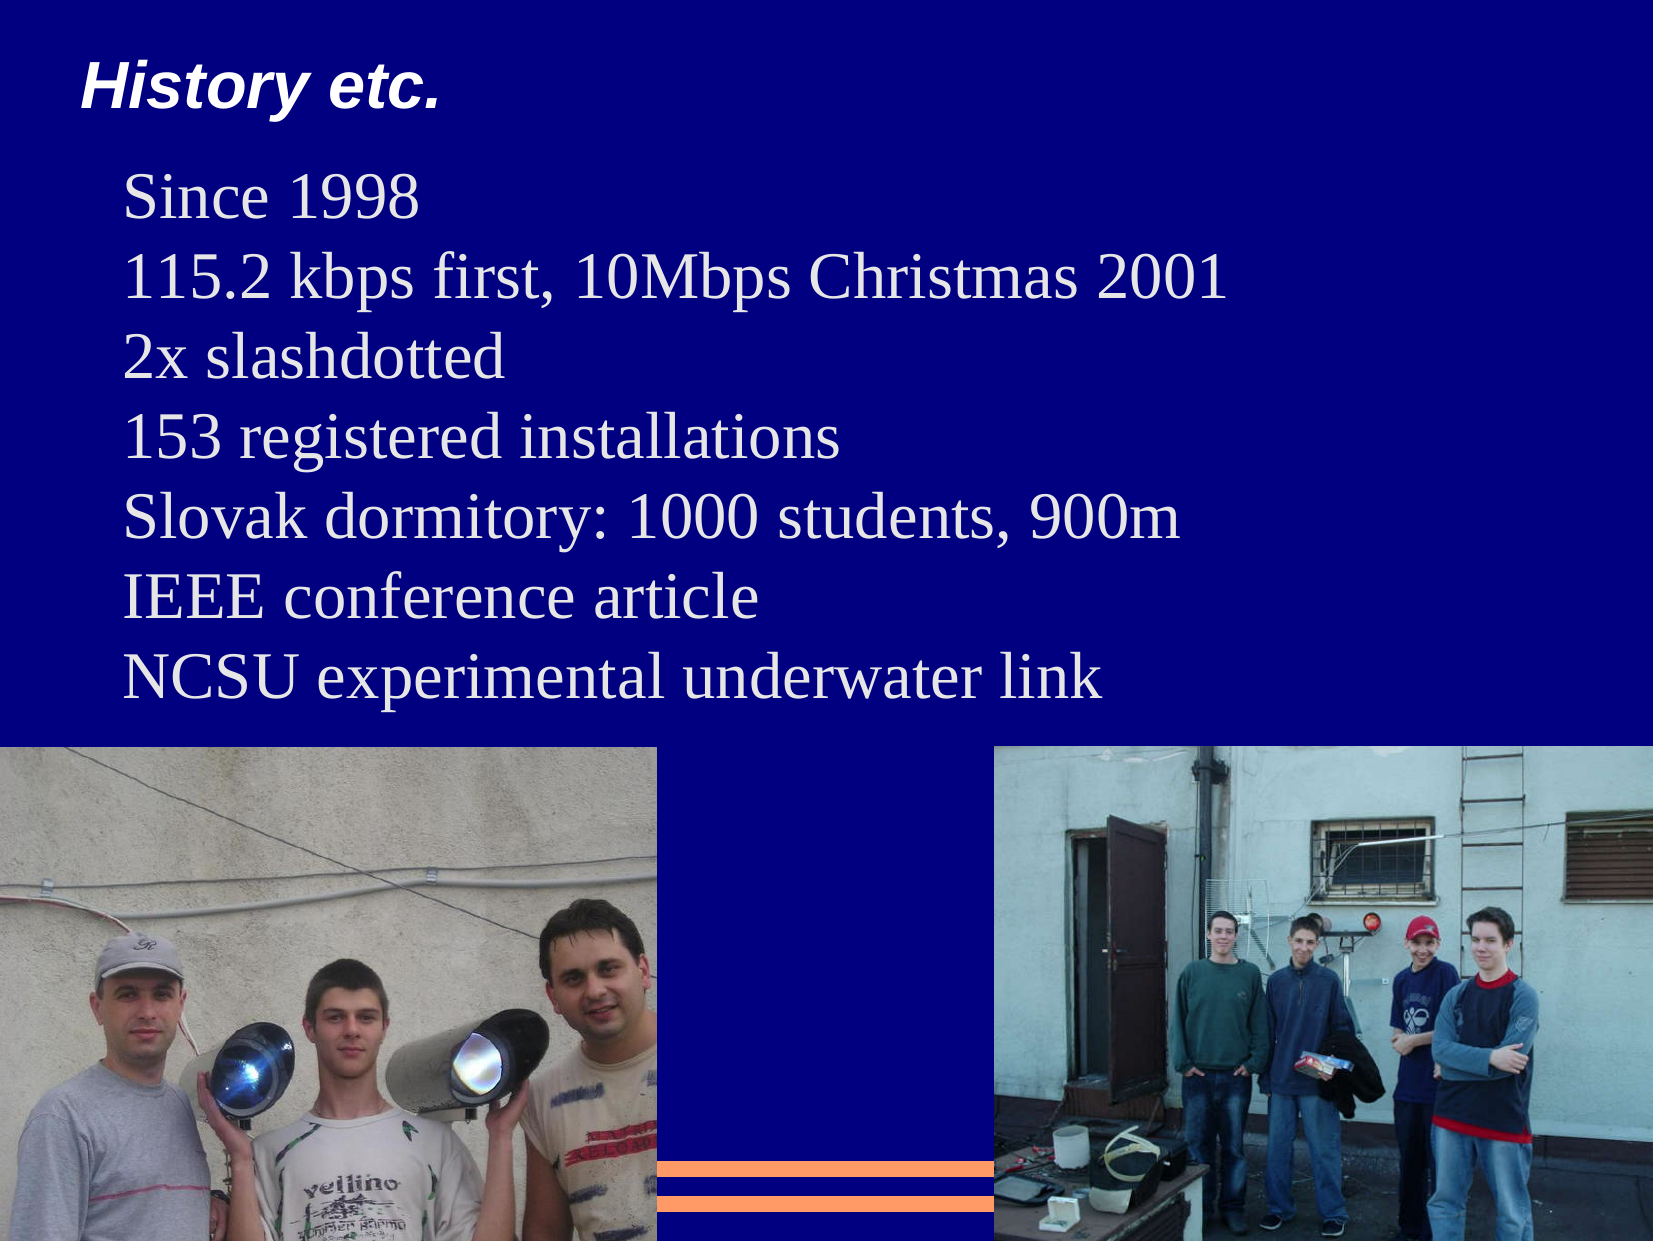

# History etc.
Since 1998
115.2 kbps first, 10Mbps Christmas 2001
2x slashdotted
153 registered installations
Slovak dormitory: 1000 students, 900m
IEEE conference article
NCSU experimental underwater link